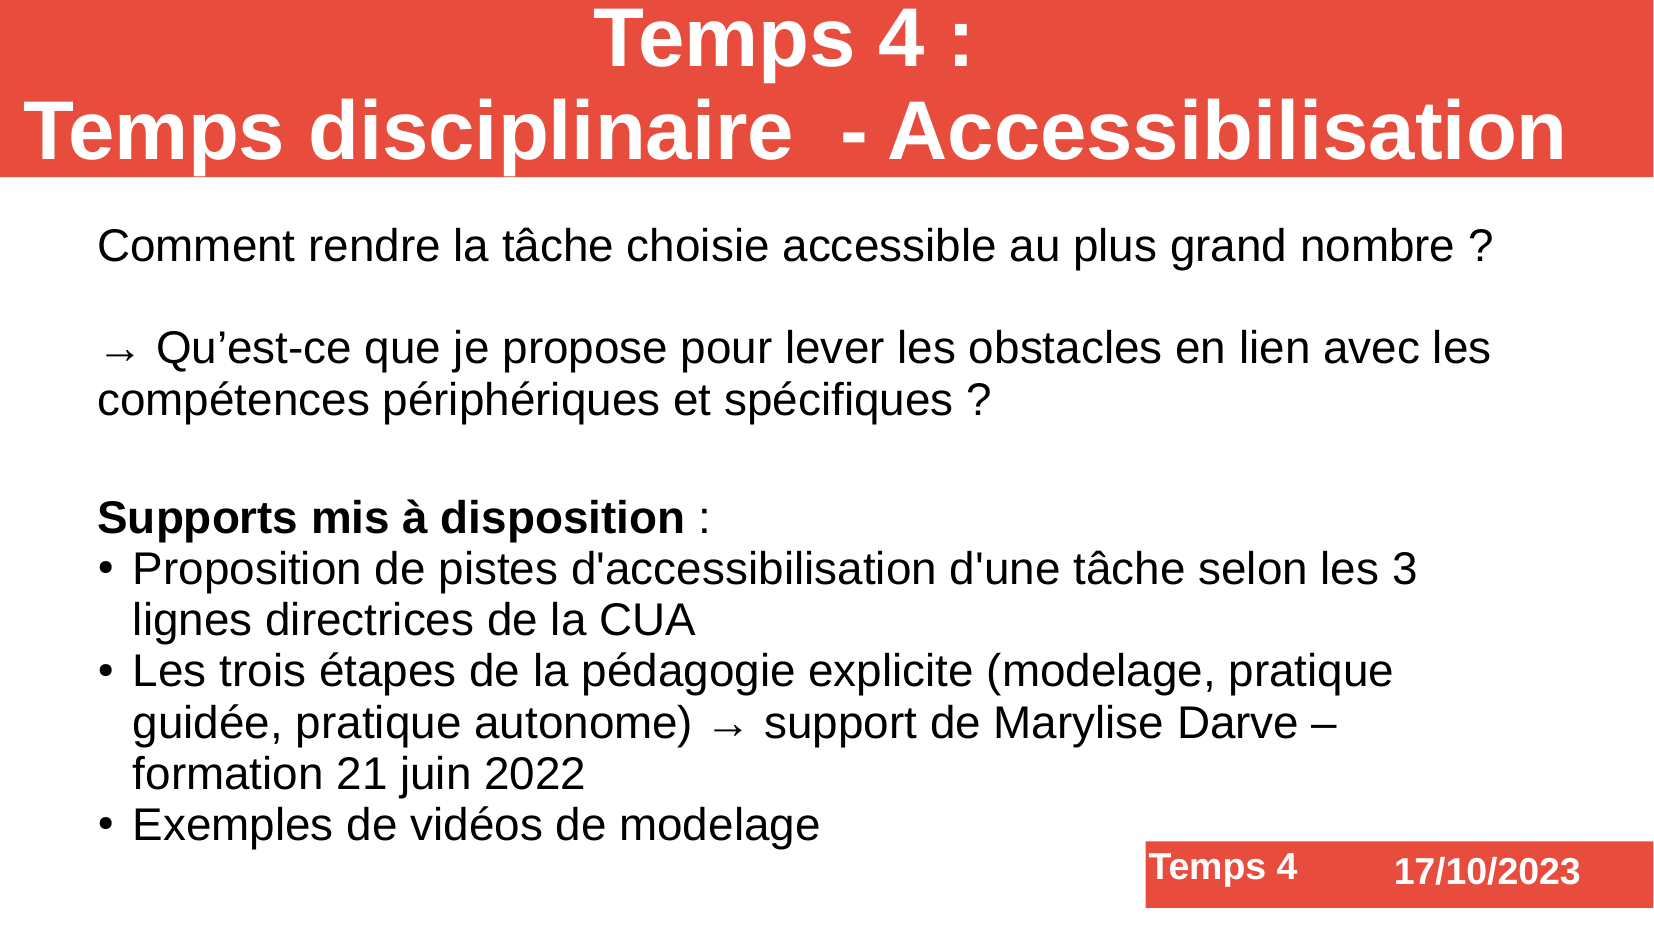

# Temps 4 : Temps disciplinaire - Accessibilisation
Comment rendre la tâche choisie accessible au plus grand nombre ?
→ Qu’est-ce que je propose pour lever les obstacles en lien avec les compétences périphériques et spécifiques ?
Supports mis à disposition :
Proposition de pistes d'accessibilisation d'une tâche selon les 3 lignes directrices de la CUA
Les trois étapes de la pédagogie explicite (modelage, pratique guidée, pratique autonome) → support de Marylise Darve – formation 21 juin 2022
Exemples de vidéos de modelage
Temps 4